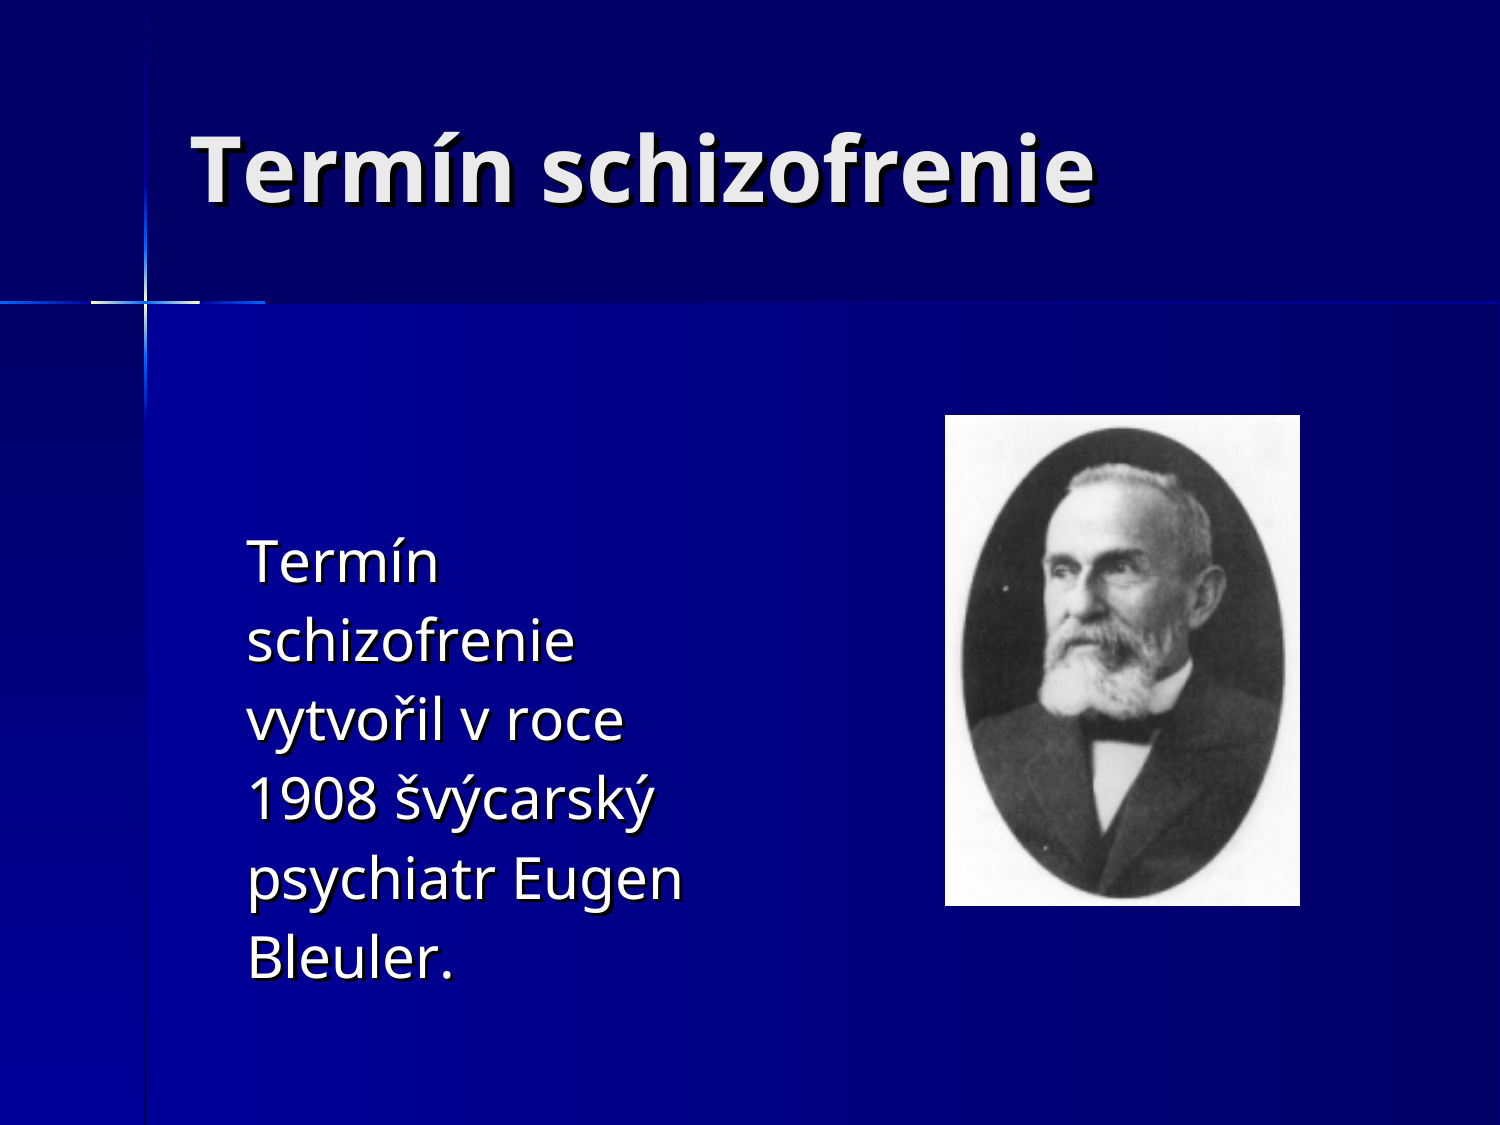

# Termín schizofrenie
	Termín schizofrenie vytvořil v roce 1908 švýcarský psychiatr Eugen Bleuler.